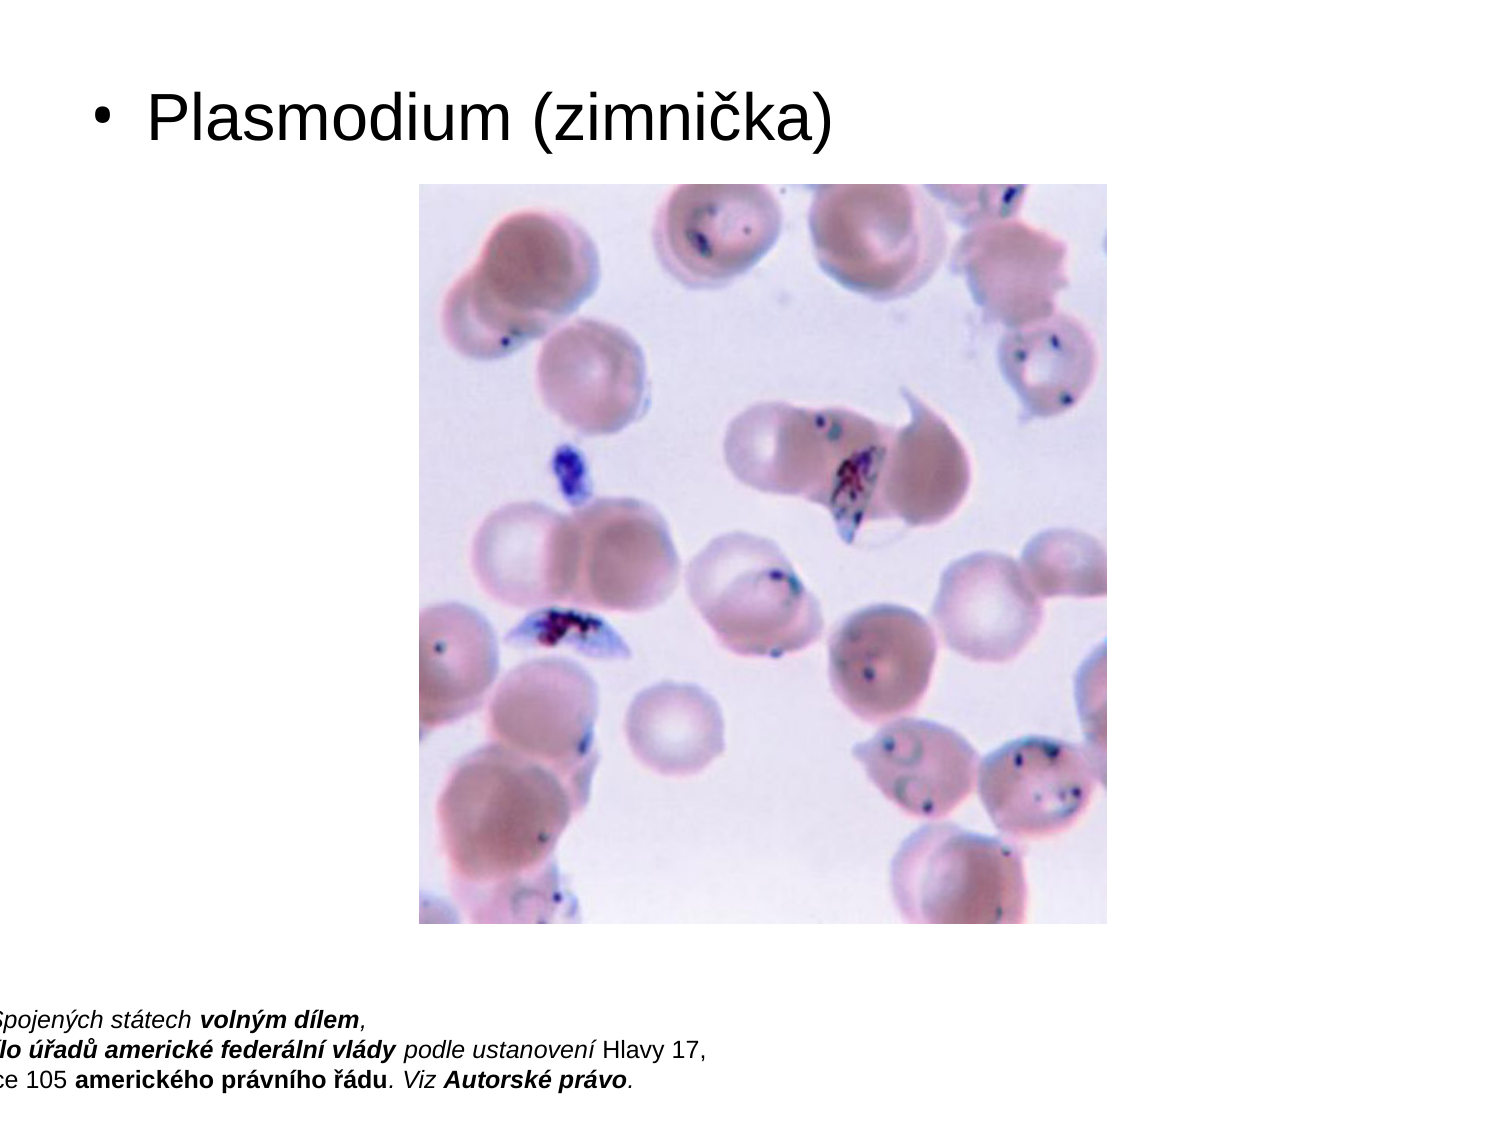

#
Plasmodium (zimnička)
							Toto dílo je ve Spojených státech volným dílem,
							protože jde o dílo úřadů americké federální vlády podle ustanovení Hlavy 17,
 							Kapitoly 1, Sekce 105 amerického právního řádu. Viz Autorské právo.